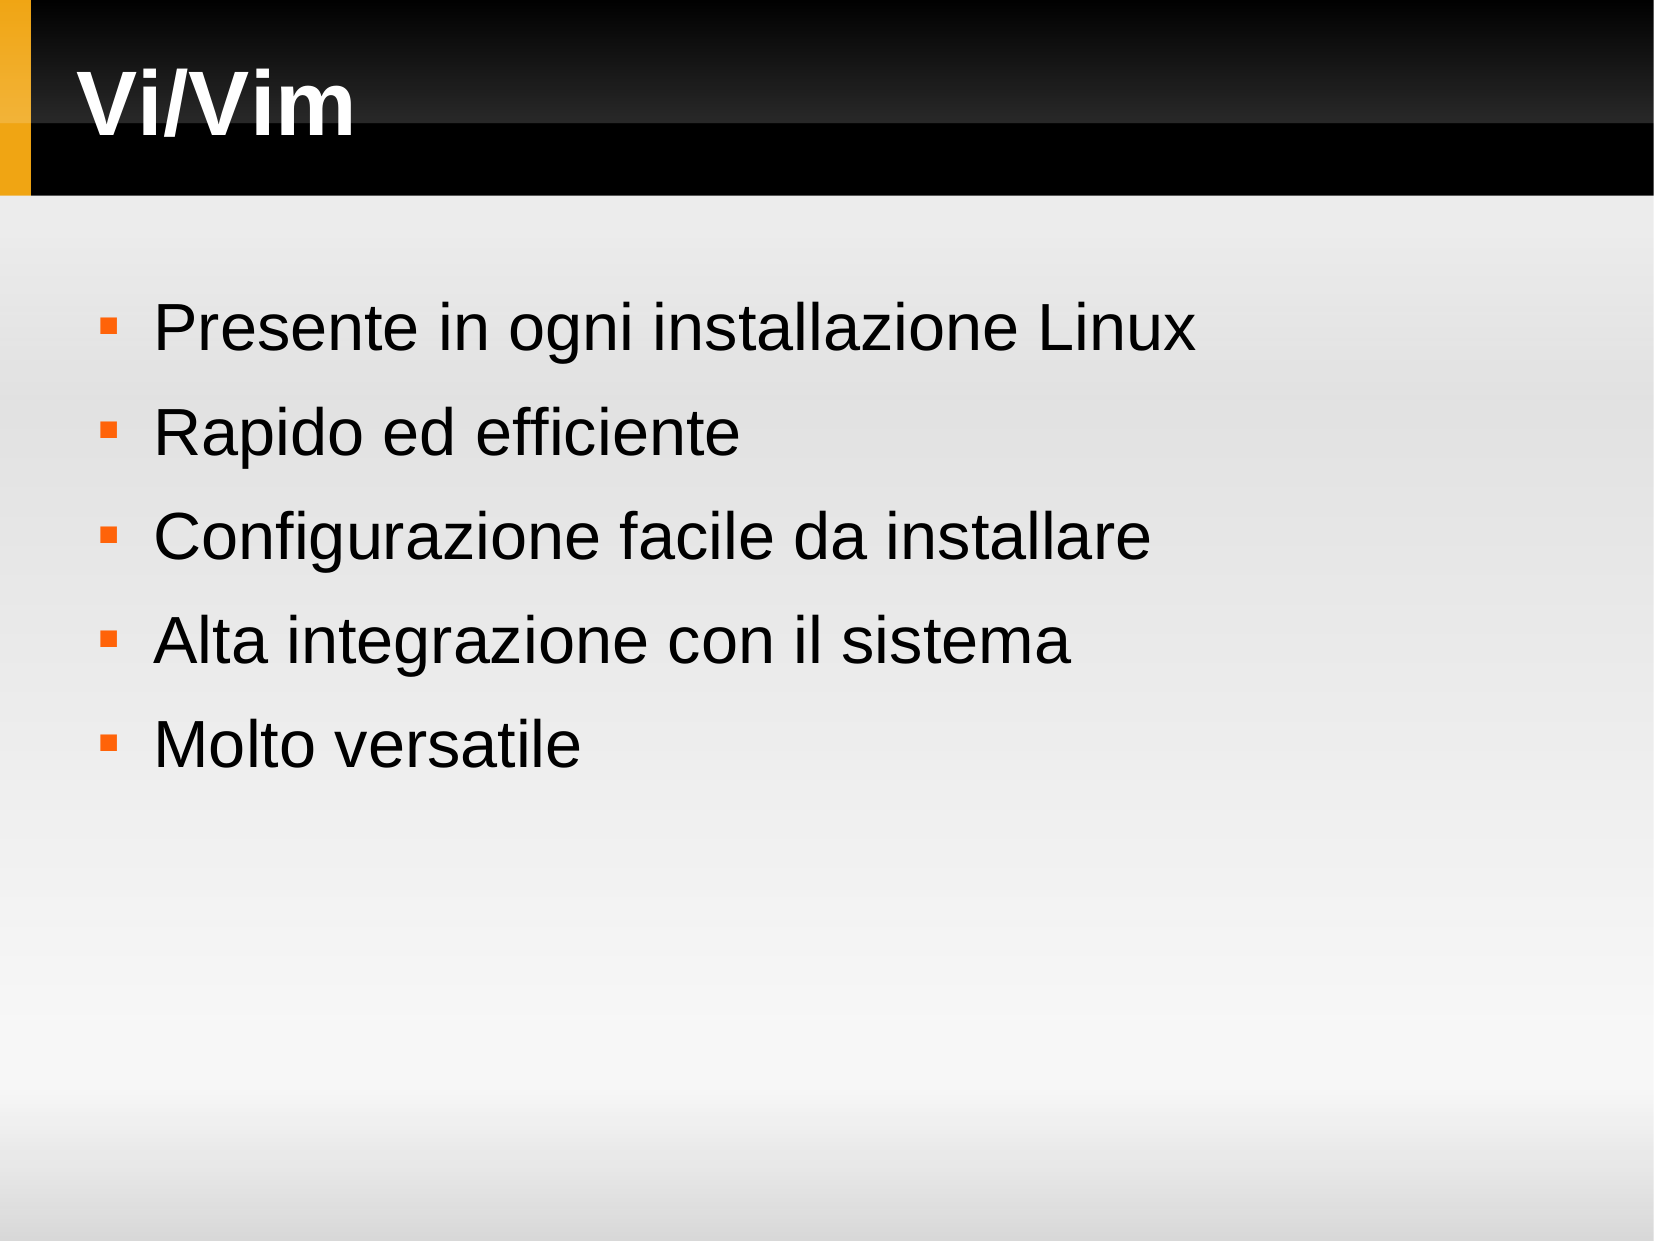

# Vi/Vim
Presente in ogni installazione Linux
Rapido ed efficiente
Configurazione facile da installare
Alta integrazione con il sistema
Molto versatile